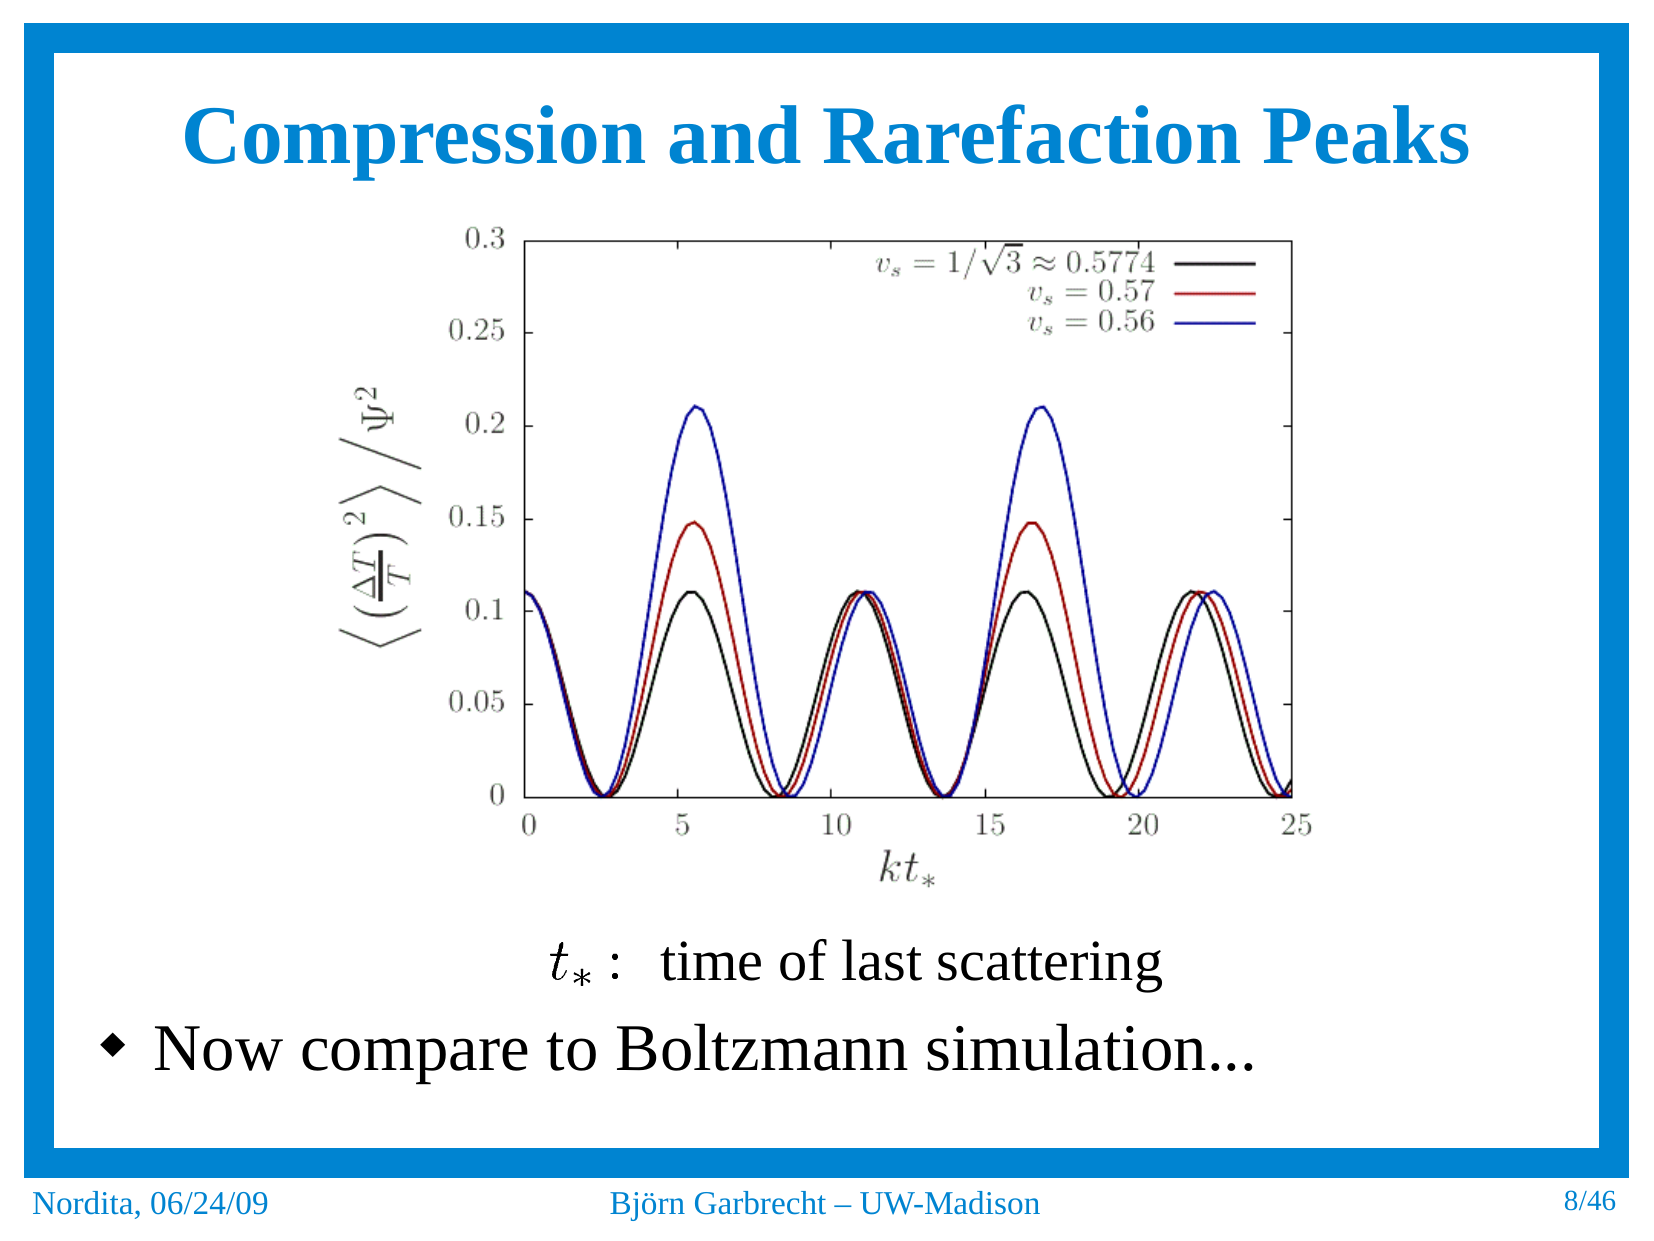

# Compression and Rarefaction Peaks
time of last scattering
Now compare to Boltzmann simulation...
Björn Garbrecht – UW-Madison
8